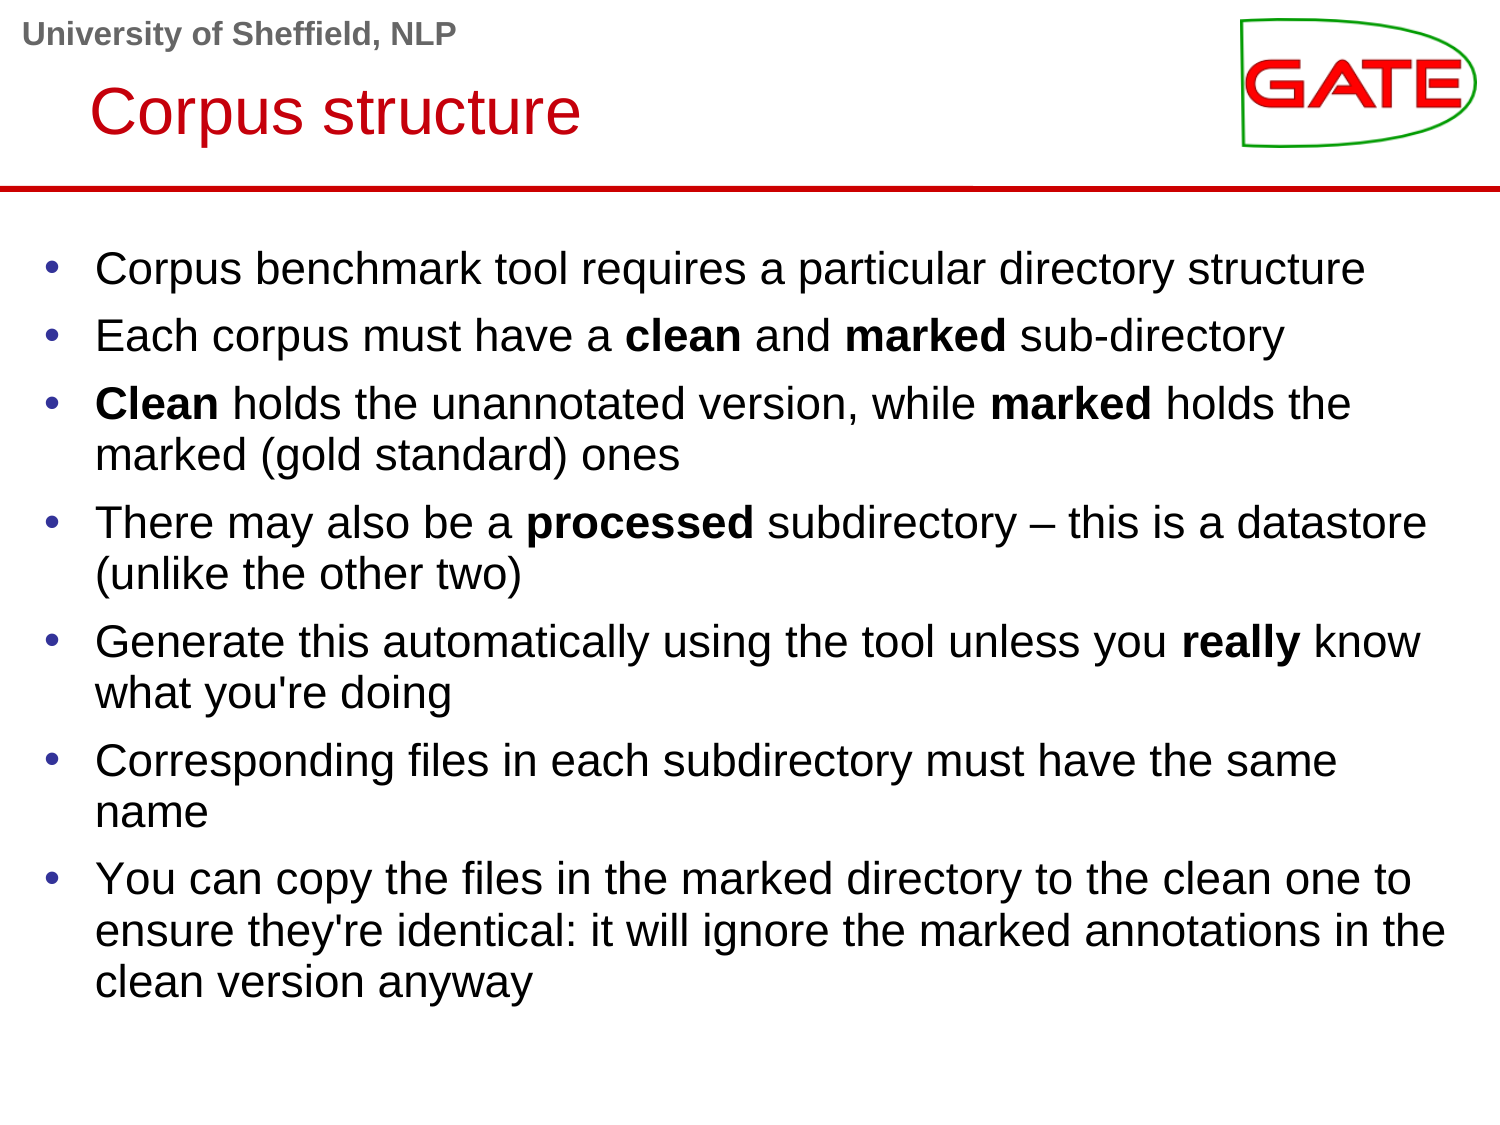

# Corpus structure
Corpus benchmark tool requires a particular directory structure
Each corpus must have a clean and marked sub-directory
Clean holds the unannotated version, while marked holds the marked (gold standard) ones
There may also be a processed subdirectory – this is a datastore (unlike the other two)‏
Generate this automatically using the tool unless you really know what you're doing
Corresponding files in each subdirectory must have the same name
You can copy the files in the marked directory to the clean one to ensure they're identical: it will ignore the marked annotations in the clean version anyway